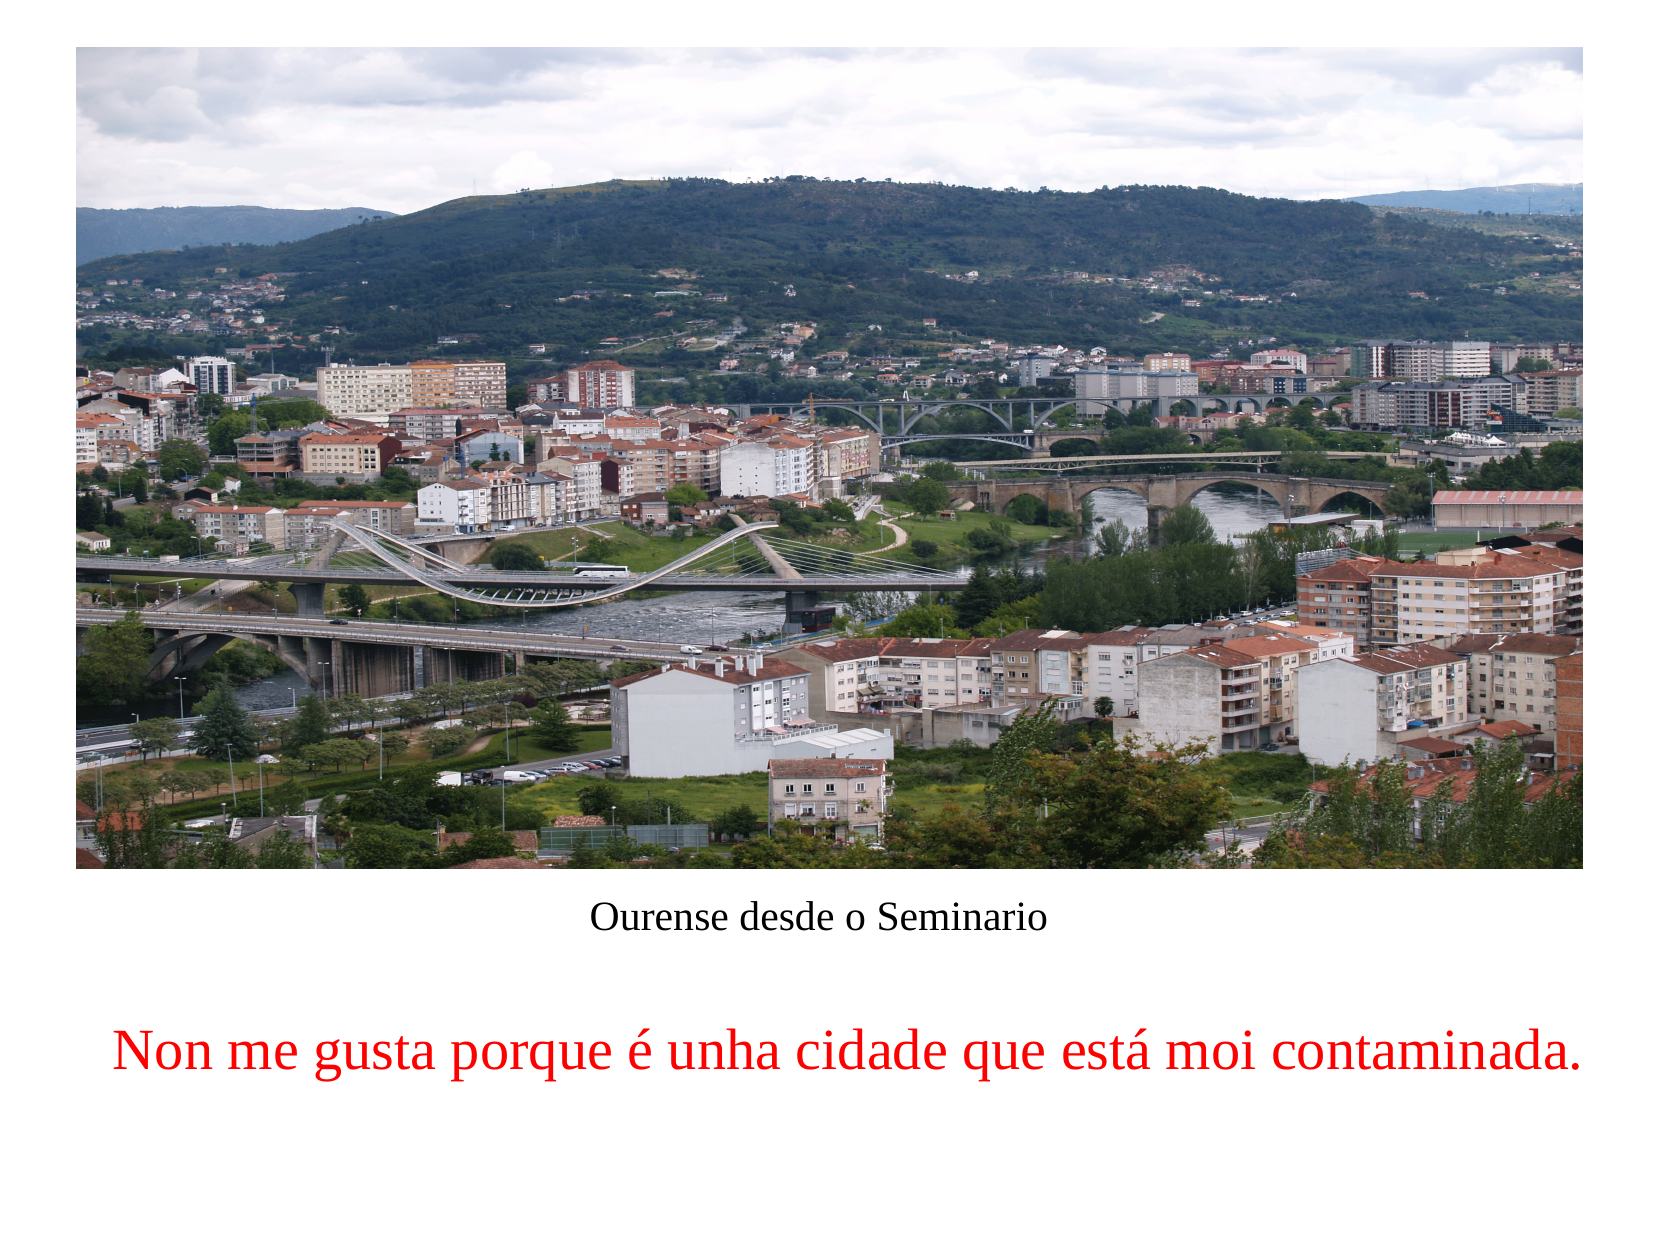

Ourense desde o Seminario
Non me gusta porque é unha cidade que está moi contaminada.